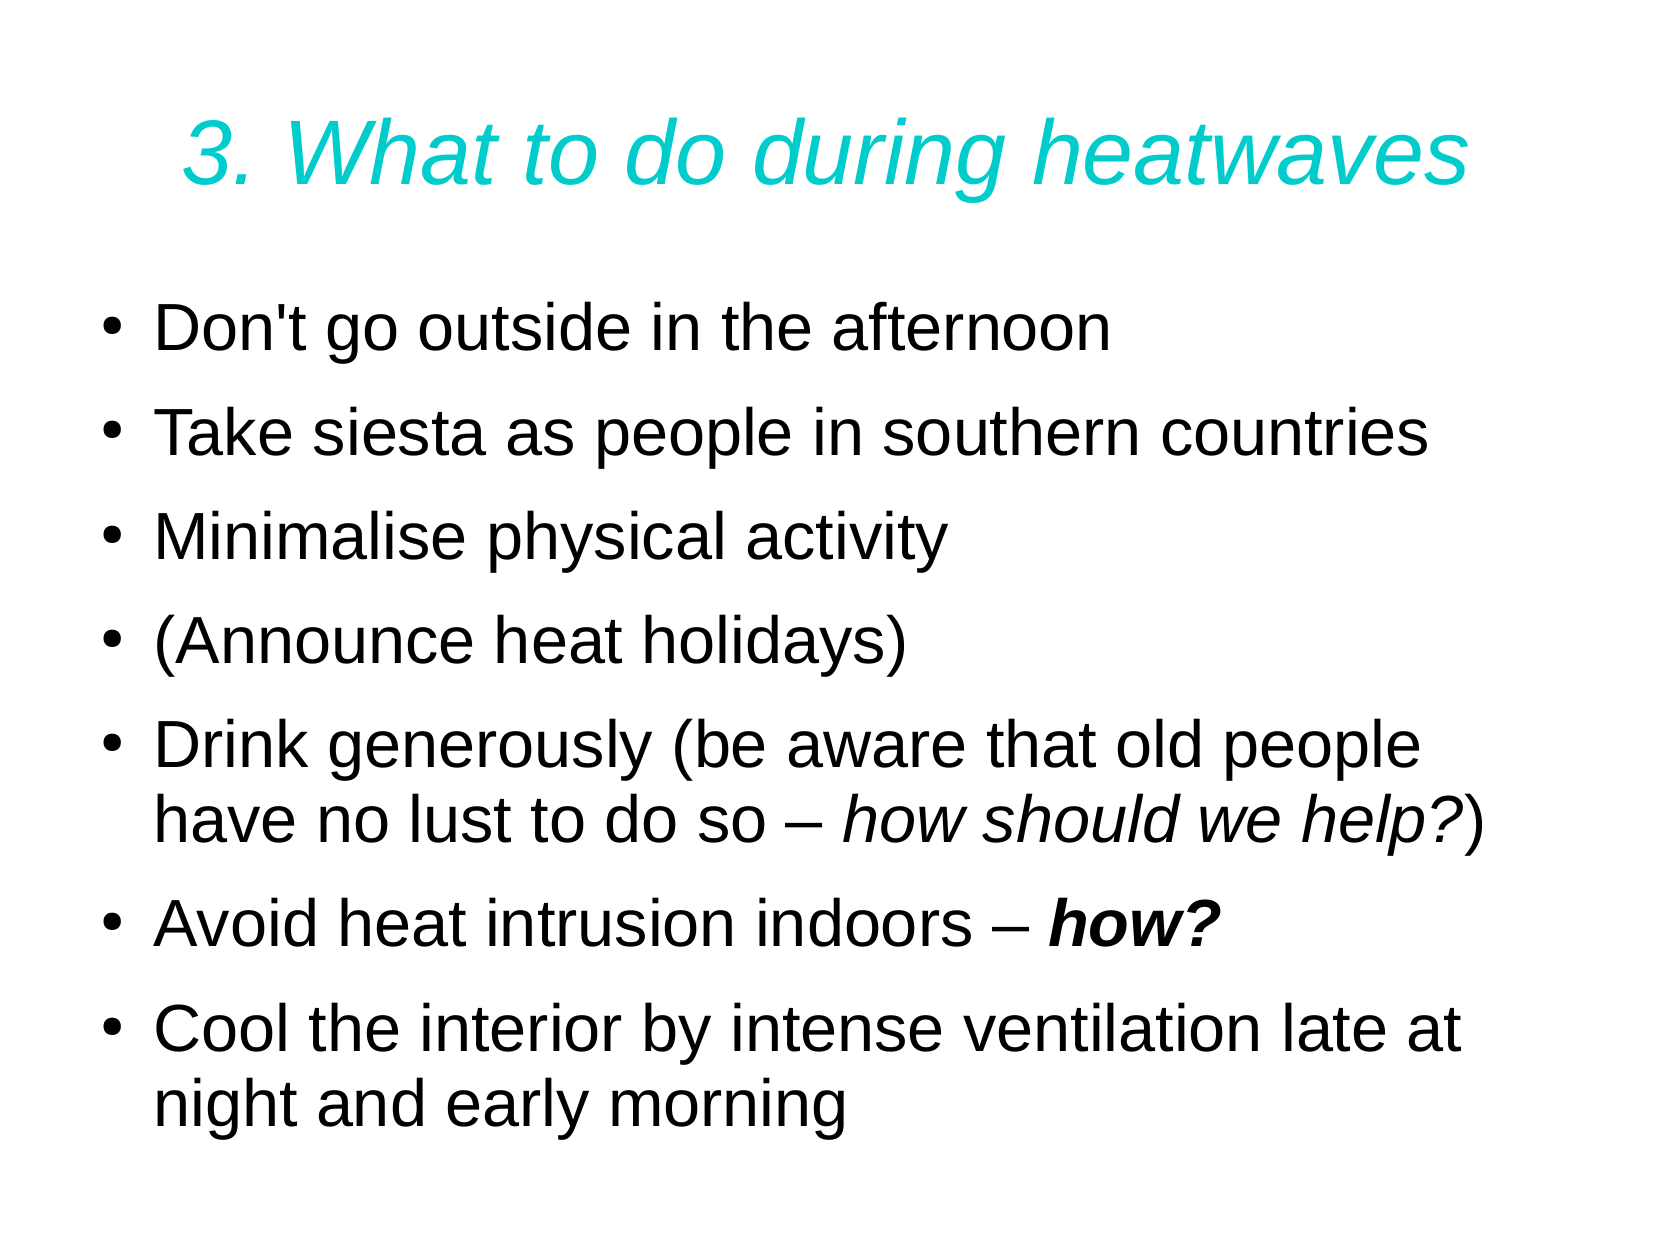

# 3. What to do during heatwaves
Don't go outside in the afternoon
Take siesta as people in southern countries
Minimalise physical activity
(Announce heat holidays)
Drink generously (be aware that old people have no lust to do so – how should we help?)
Avoid heat intrusion indoors – how?
Cool the interior by intense ventilation late at night and early morning